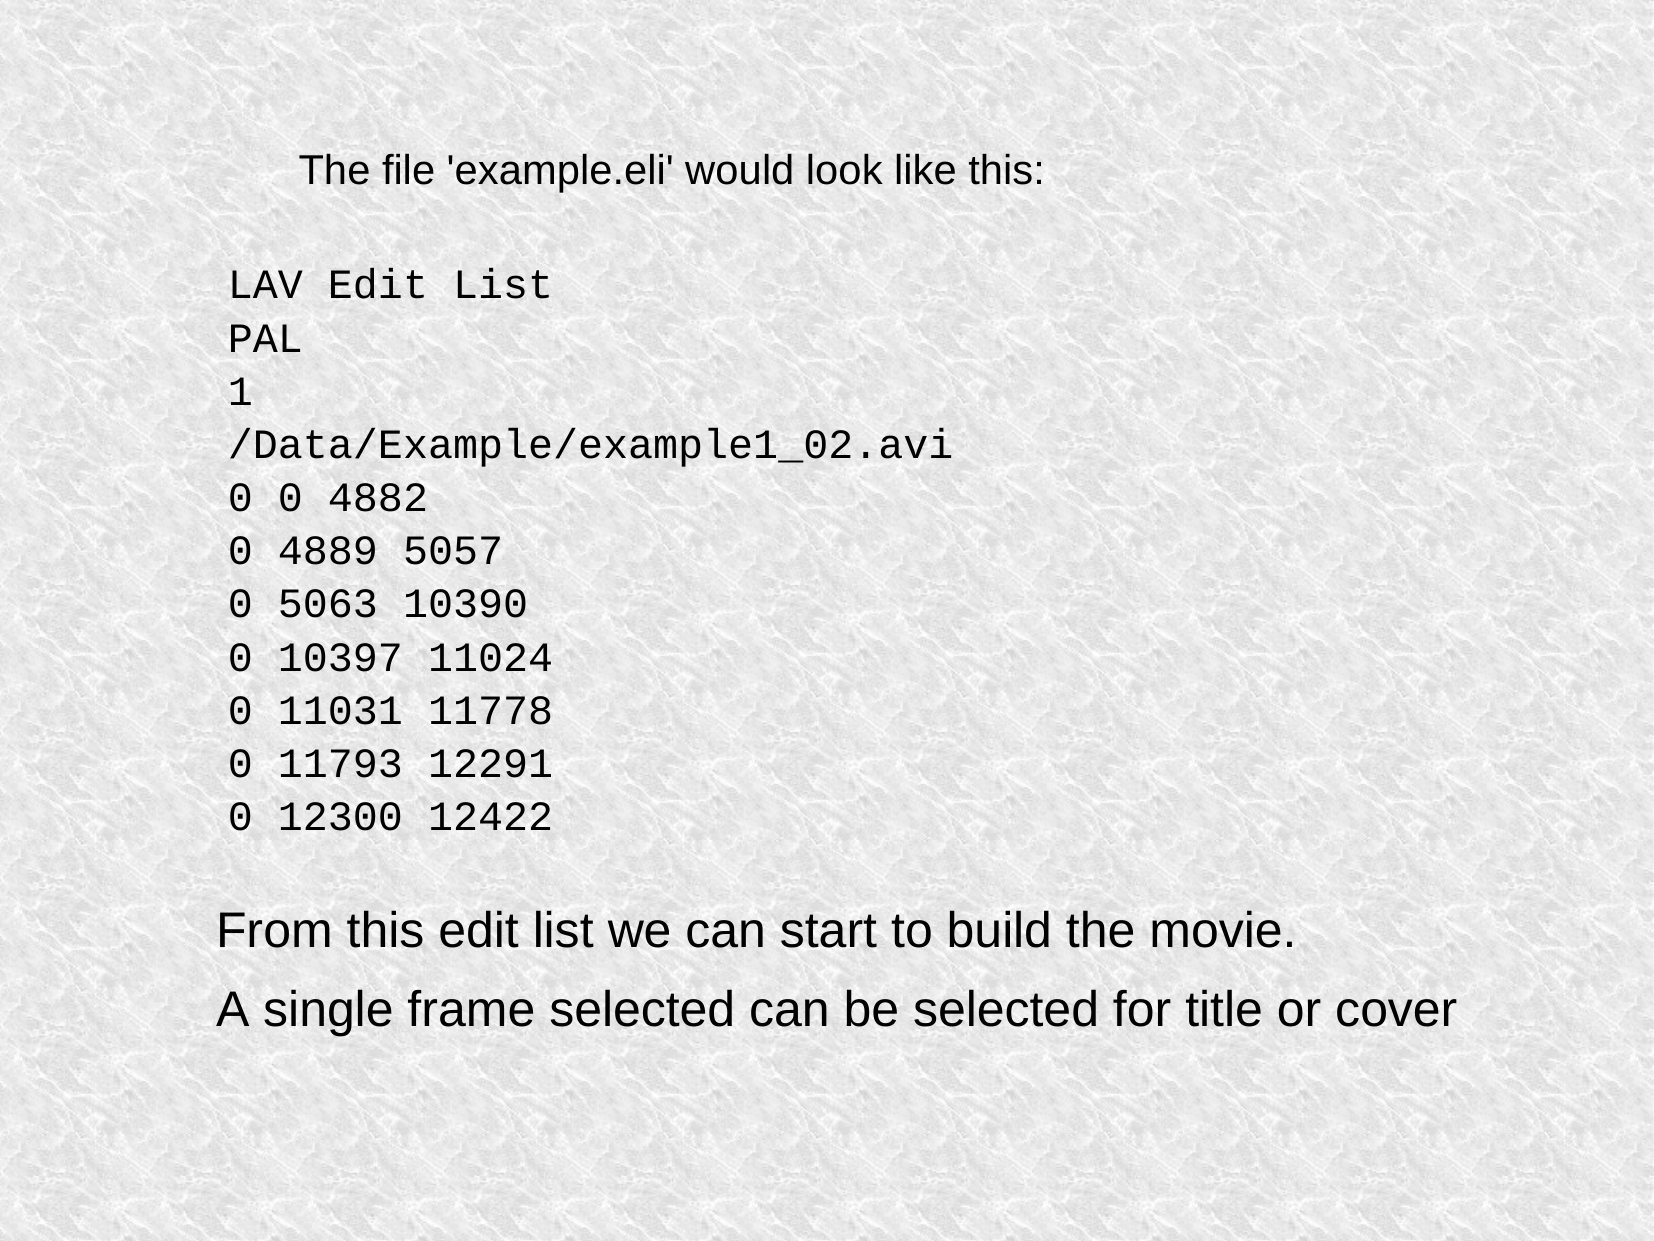

# The file 'example.eli' would look like this:
LAV Edit List
PAL
1
/Data/Example/example1_02.avi
0 0 4882
0 4889 5057
0 5063 10390
0 10397 11024
0 11031 11778
0 11793 12291
0 12300 12422
From this edit list we can start to build the movie.
A single frame selected can be selected for title or cover